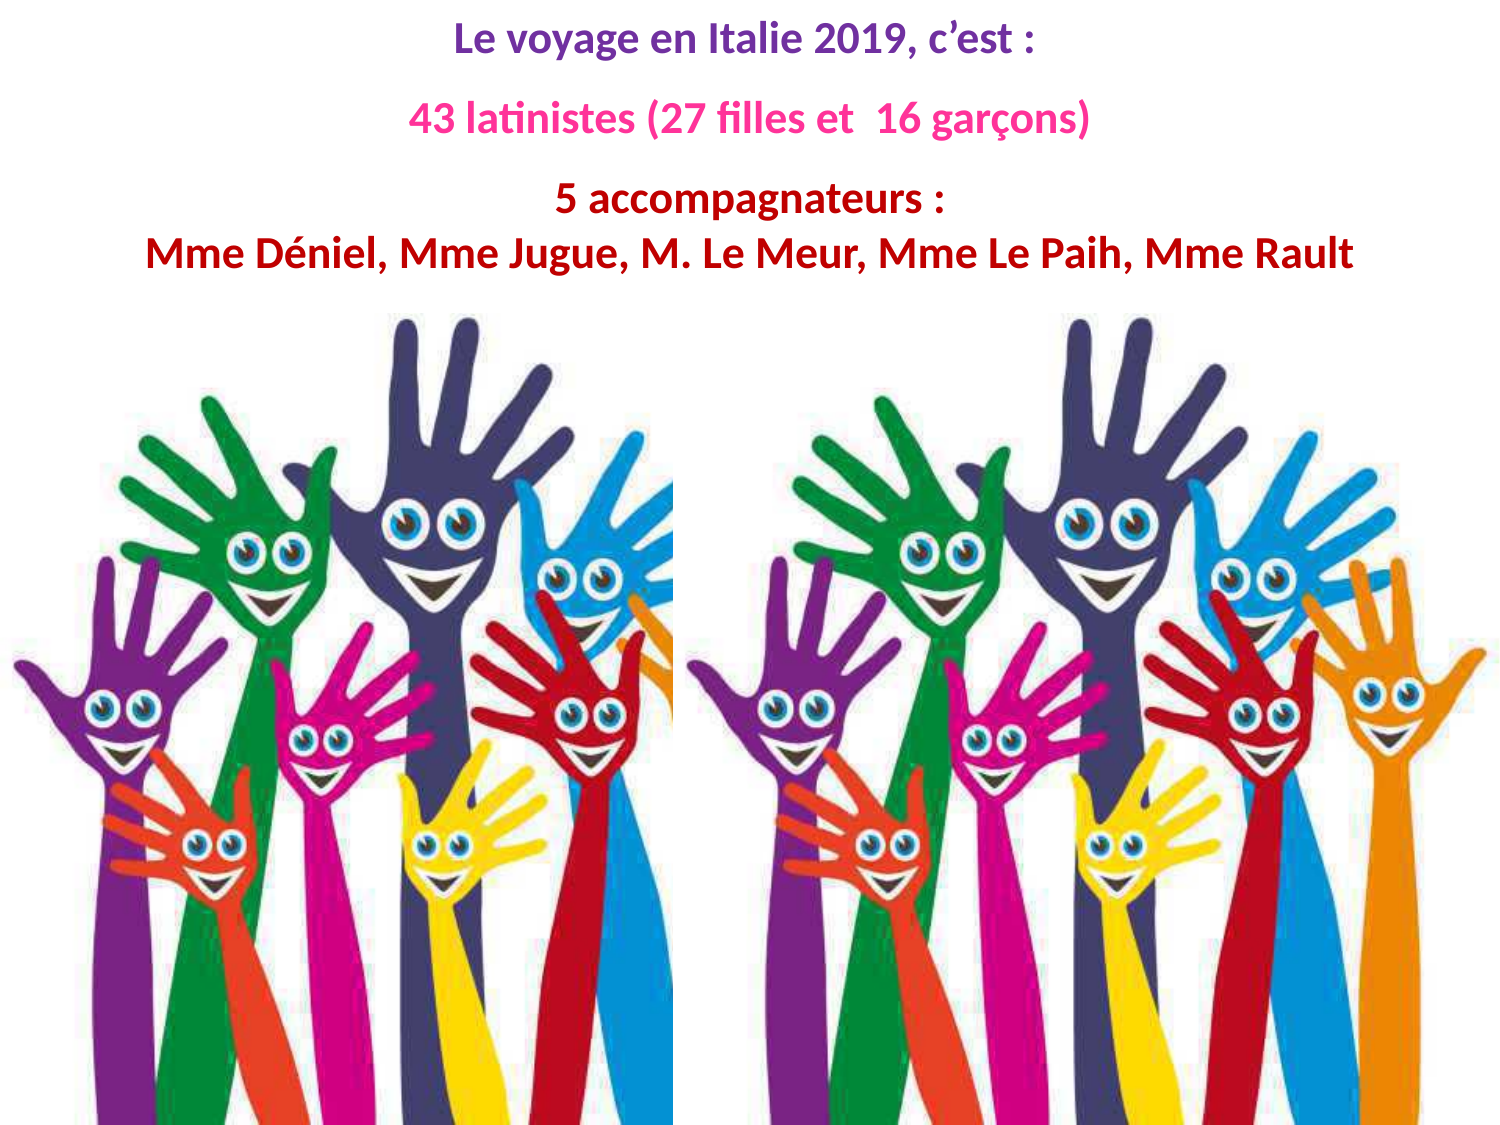

Le voyage en Italie 2019, c’est :
43 latinistes (27 filles et 16 garçons)
5 accompagnateurs :
Mme Déniel, Mme Jugue, M. Le Meur, Mme Le Paih, Mme Rault